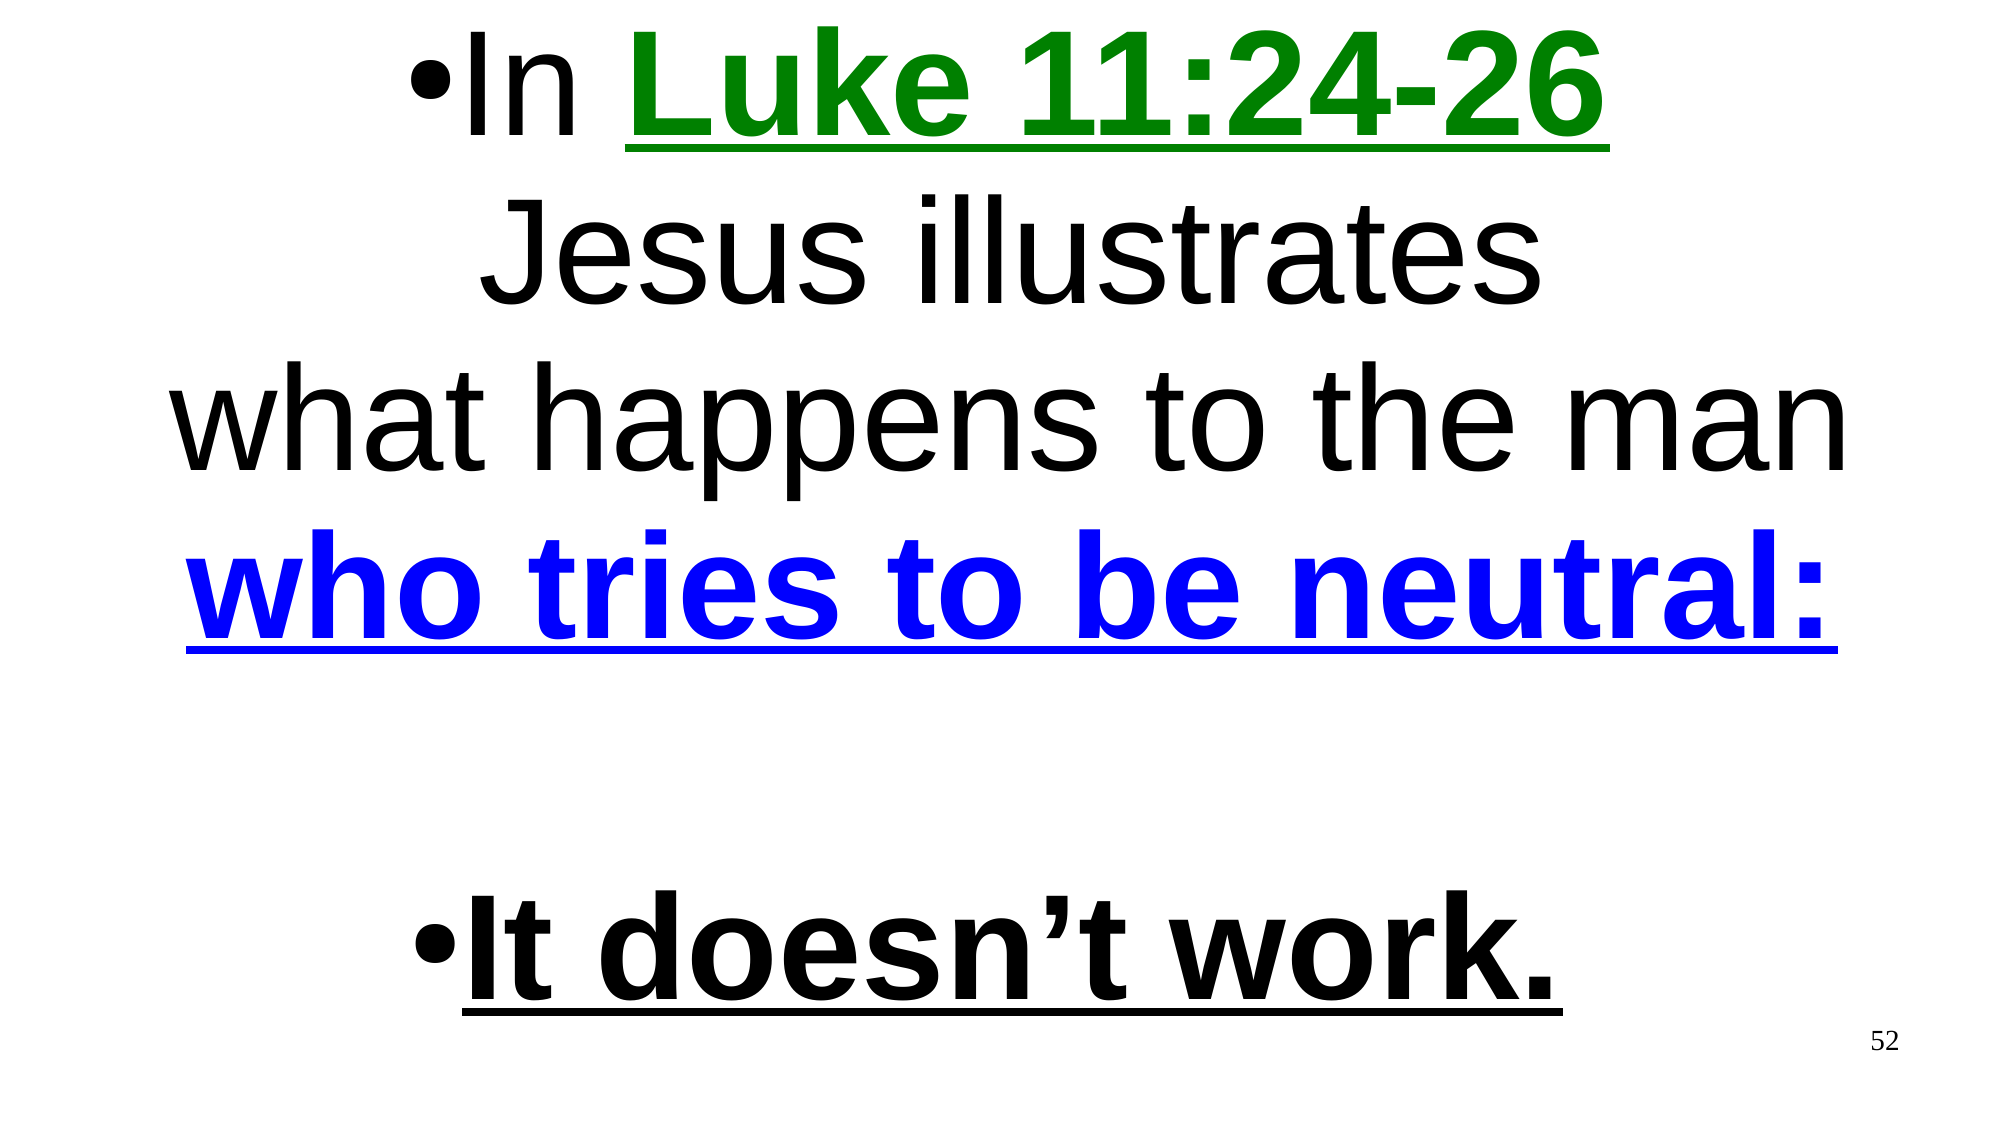

# In Luke 11:24-26 Jesus illustrates what happens to the man who tries to be neutral:
It doesn’t work.
52